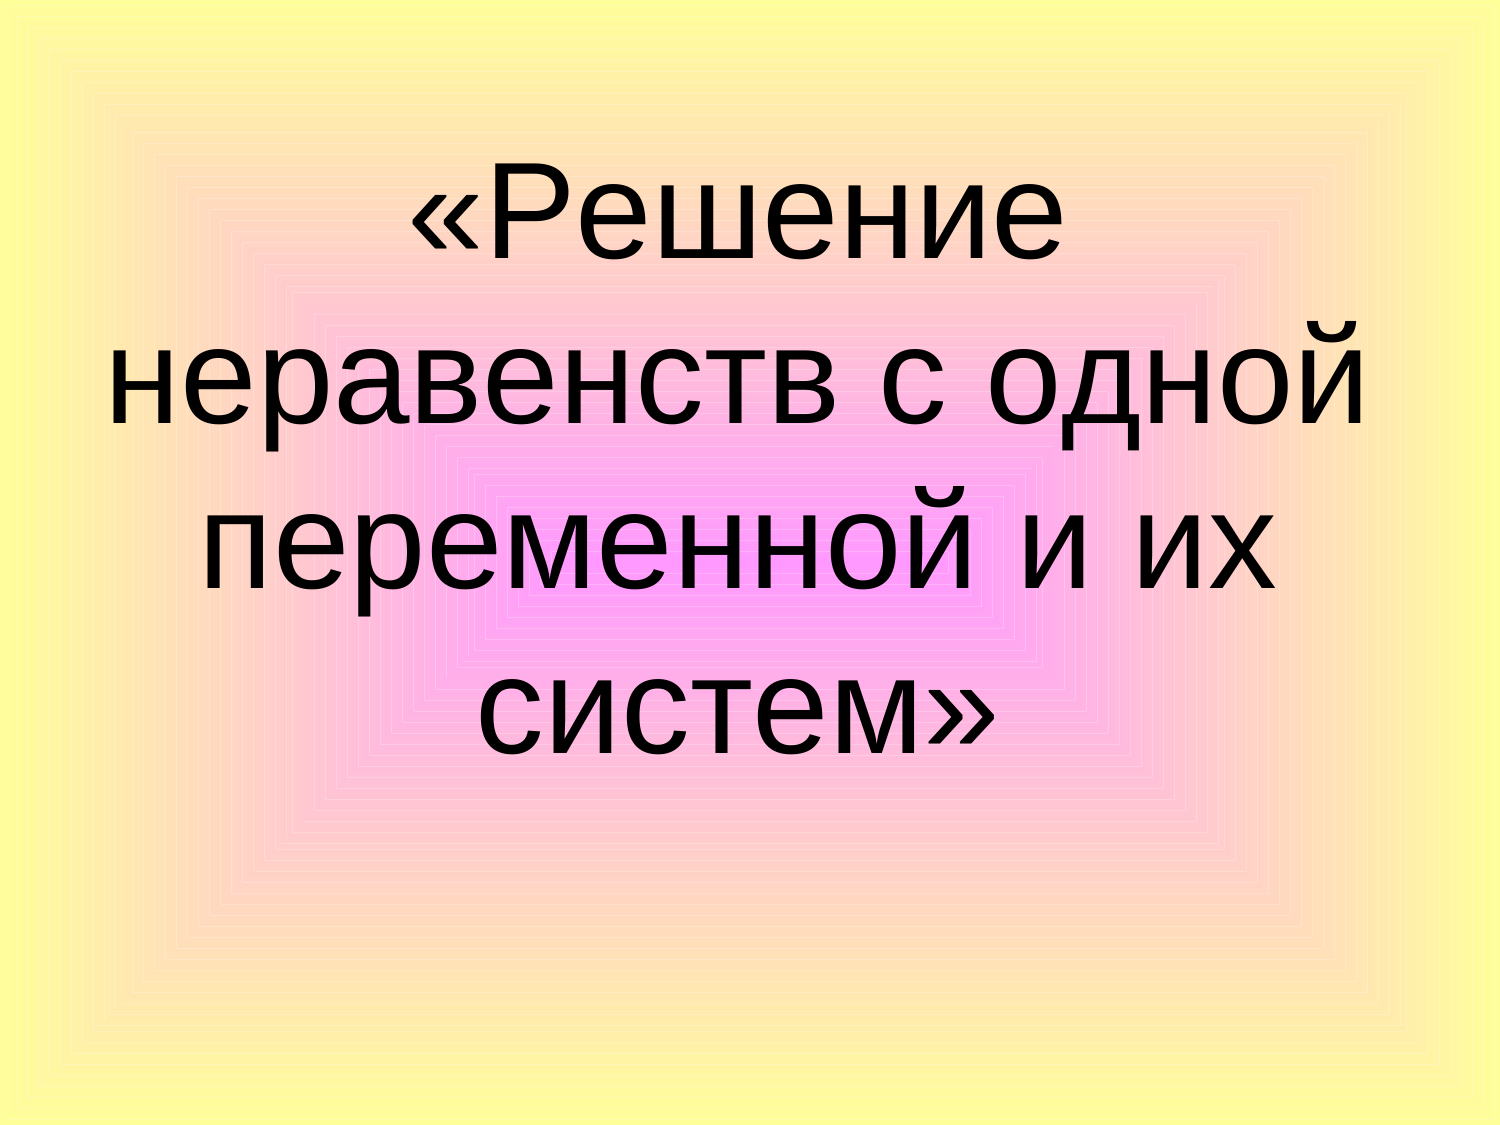

«Решение неравенств с одной переменной и их систем»